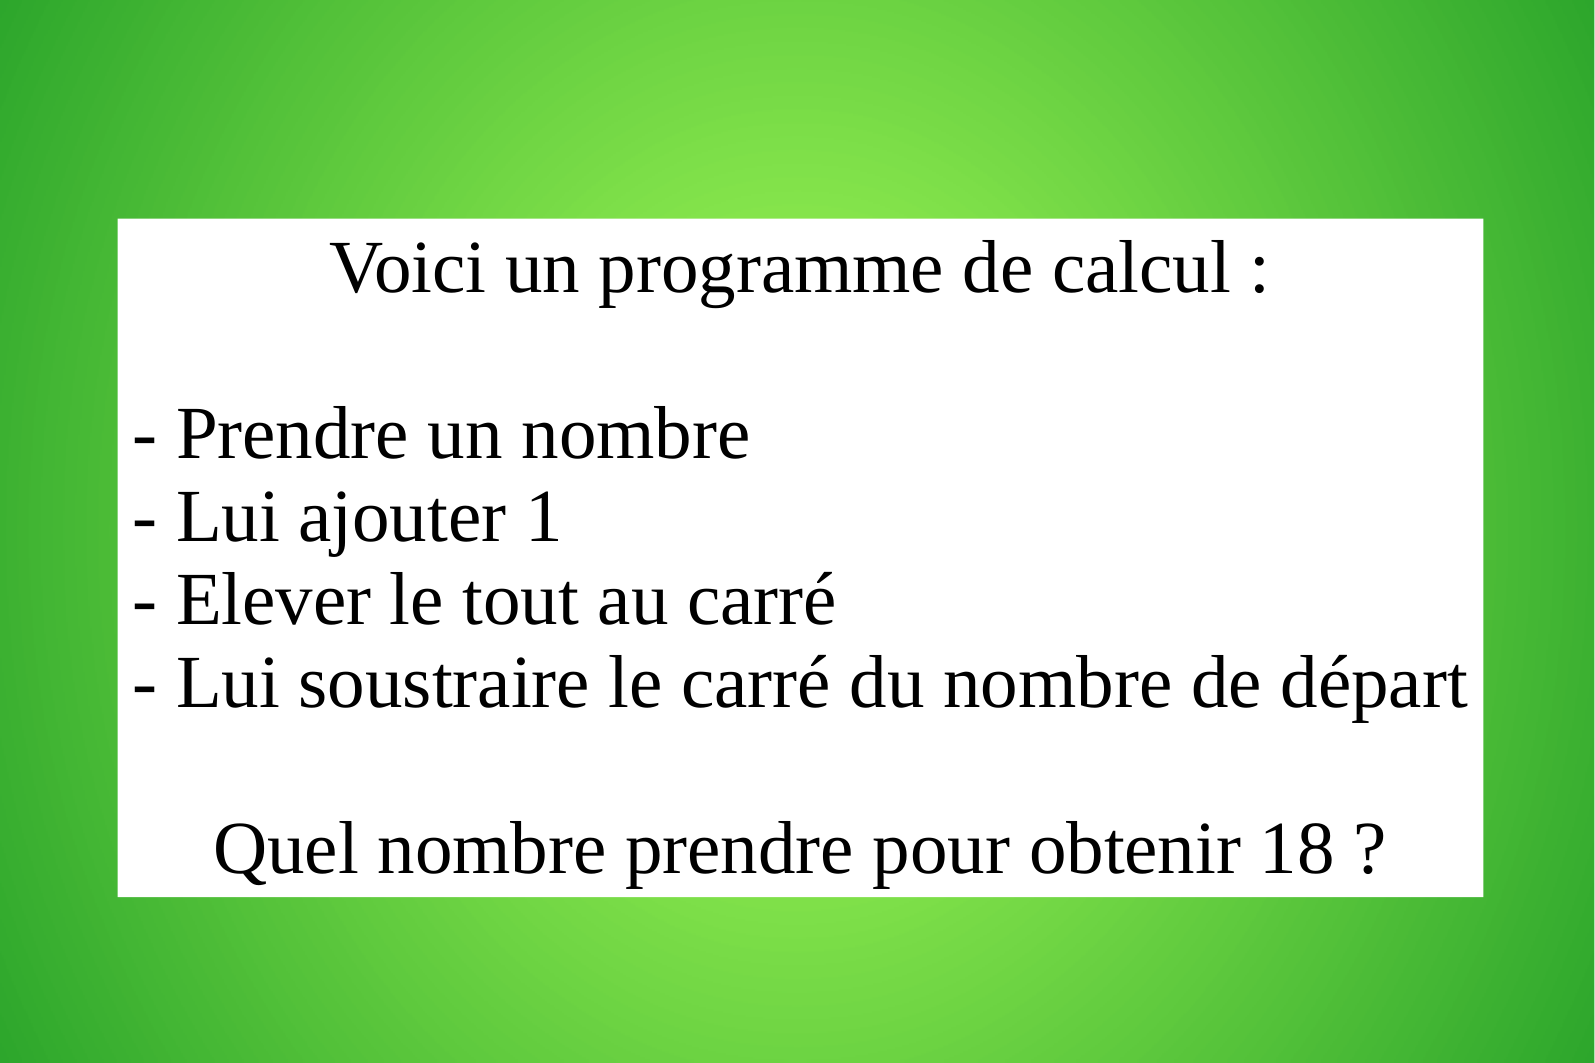

Voici un programme de calcul :
- Prendre un nombre
- Lui ajouter 1
- Elever le tout au carré
- Lui soustraire le carré du nombre de départ
Quel nombre prendre pour obtenir 18 ?